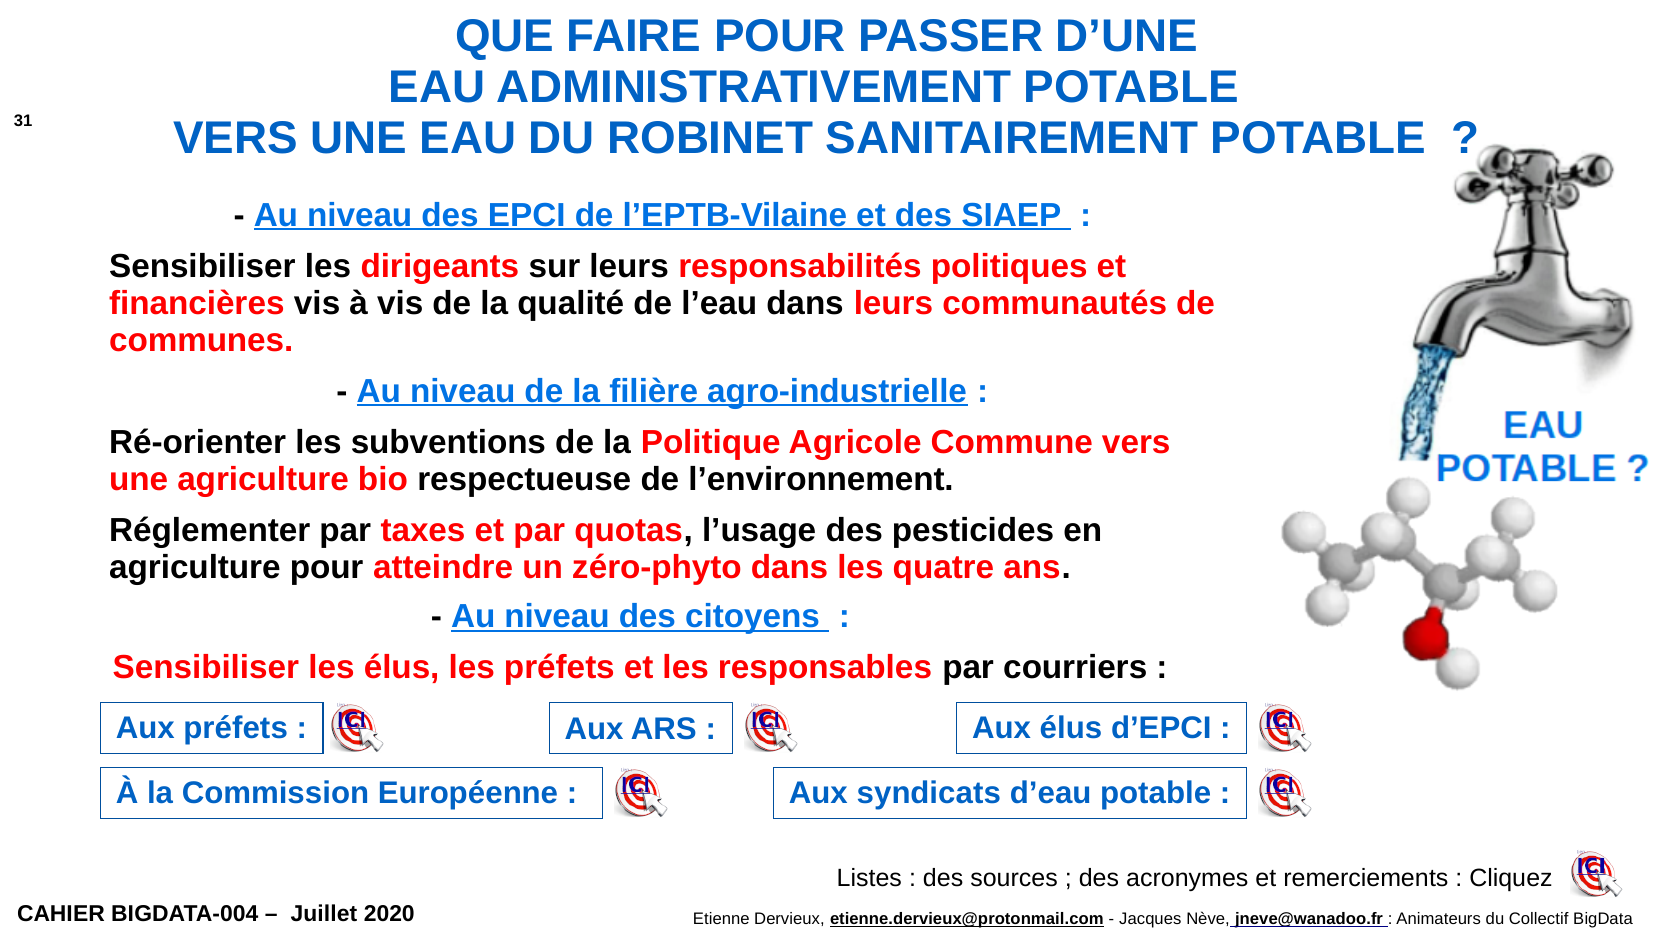

QUE FAIRE POUR PASSER D’UNE
EAU ADMINISTRATIVEMENT POTABLE
VERS UNE EAU DU ROBINET SANITAIREMENT POTABLE  ?
- Au niveau des EPCI de l’EPTB-Vilaine et des SIAEP  :
Sensibiliser les dirigeants sur leurs responsabilités politiques et financières vis à vis de la qualité de l’eau dans leurs communautés de communes.
- Au niveau de la filière agro-industrielle :
Ré-orienter les subventions de la Politique Agricole Commune vers une agriculture bio respectueuse de l’environnement.
Réglementer par taxes et par quotas, l’usage des pesticides en agriculture pour atteindre un zéro-phyto dans les quatre ans.
- Au niveau des citoyens  :
Sensibiliser les élus, les préfets et les responsables par courriers :
Aux préfets :
Aux élus d’EPCI :
Aux ARS :
À la Commission Européenne :
Aux syndicats d’eau potable :
Listes : des sources ; des acronymes et remerciements : Cliquez
CAHIER BIGDATA-004 – Juillet 2020
Etienne Dervieux, etienne.dervieux@protonmail.com - Jacques Nève, jneve@wanadoo.fr : Animateurs du Collectif BigData